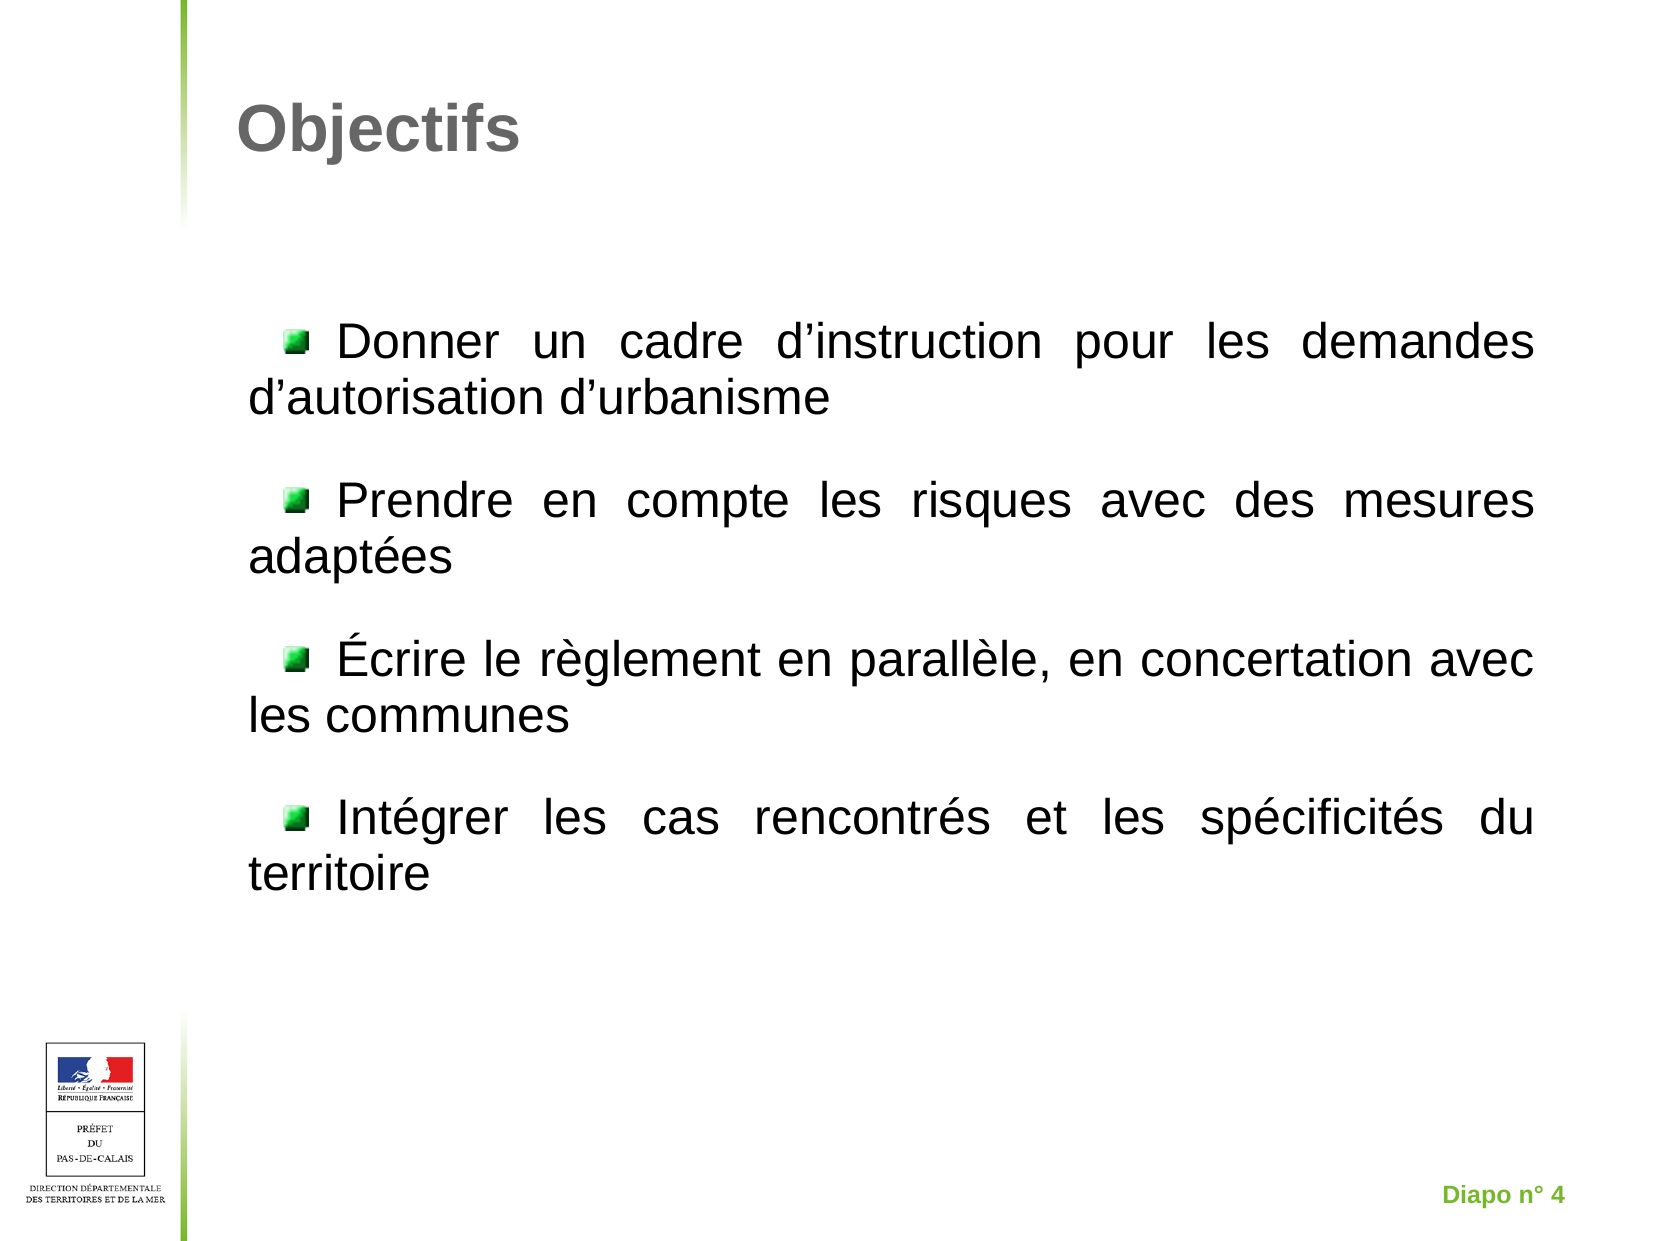

# Objectifs
Donner un cadre d’instruction pour les demandes d’autorisation d’urbanisme
Prendre en compte les risques avec des mesures adaptées
Écrire le règlement en parallèle, en concertation avec les communes
Intégrer les cas rencontrés et les spécificités du territoire
4